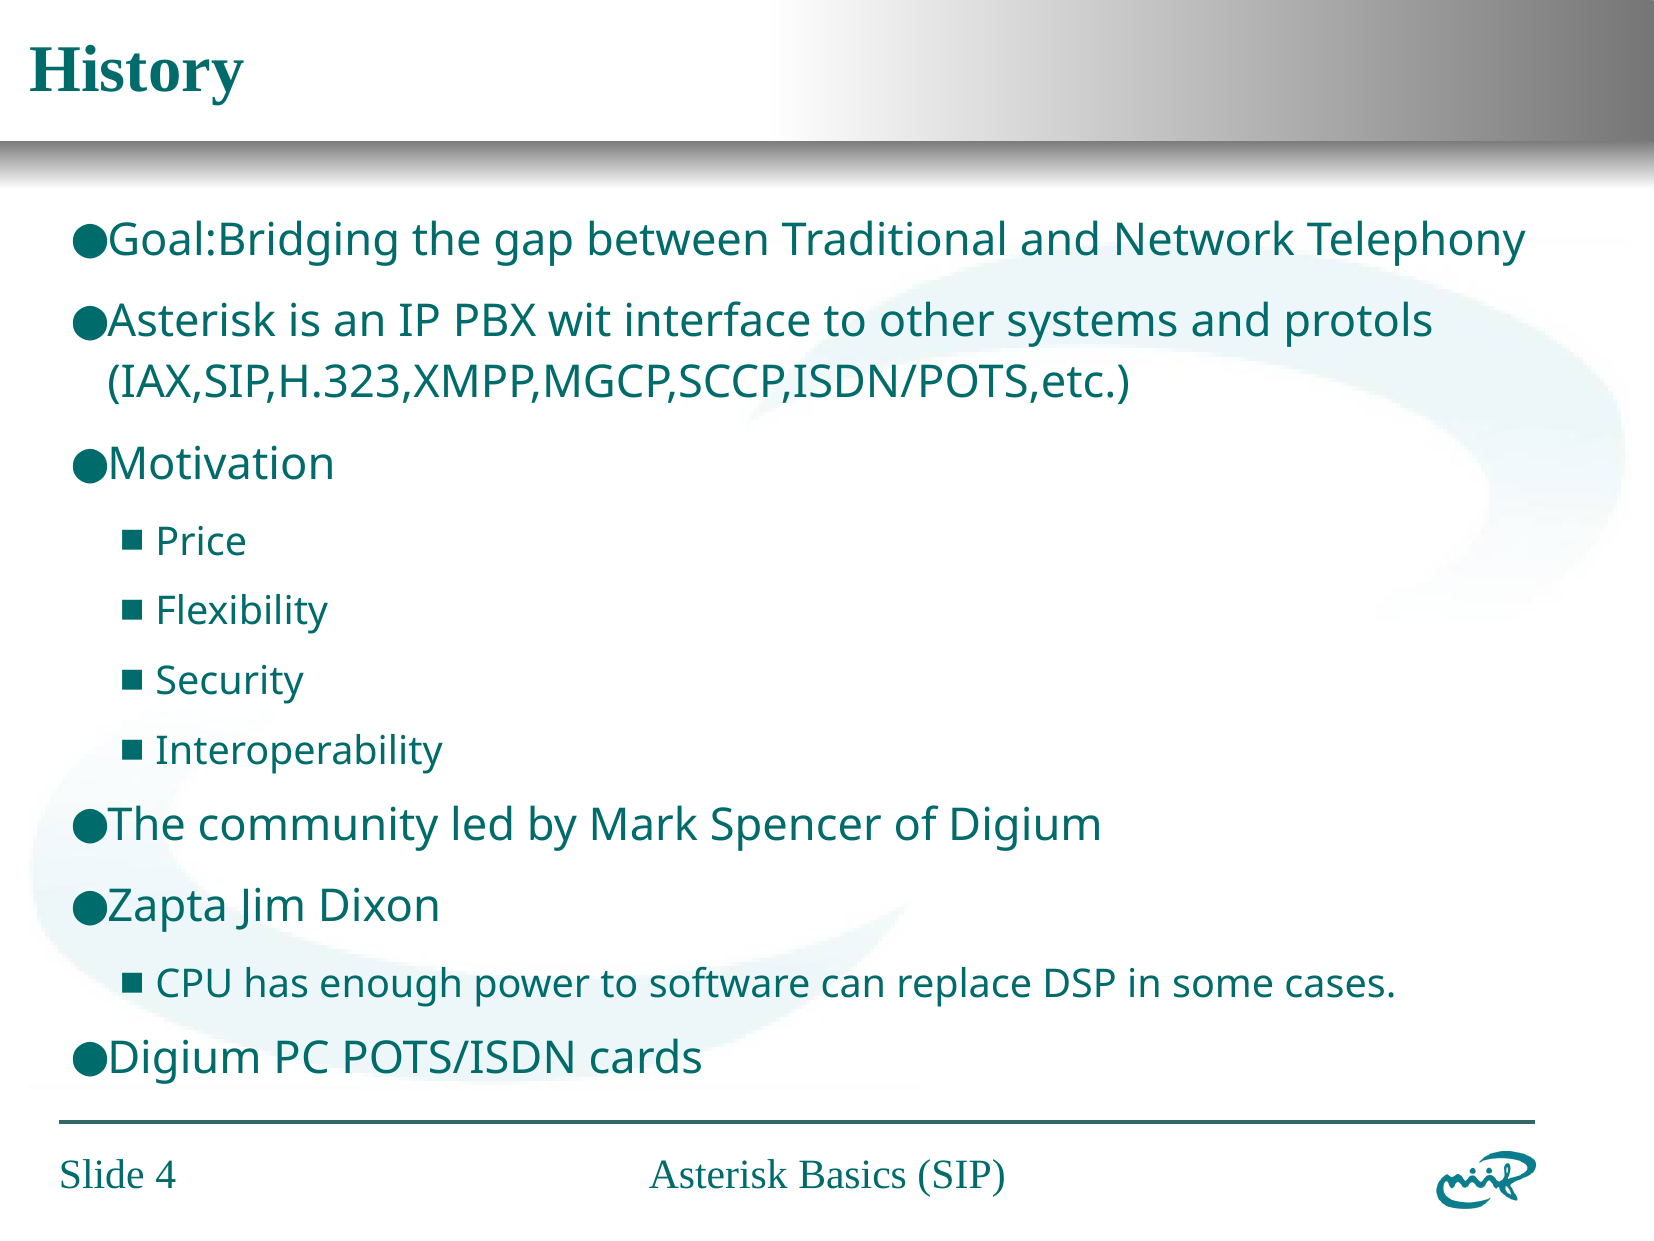

# History
Goal:Bridging the gap between Traditional and Network Telephony
Asterisk is an IP PBX wit interface to other systems and protols (IAX,SIP,H.323,XMPP,MGCP,SCCP,ISDN/POTS,etc.)
Motivation
Price
Flexibility
Security
Interoperability
The community led by Mark Spencer of Digium
Zapta Jim Dixon
CPU has enough power to software can replace DSP in some cases.
Digium PC POTS/ISDN cards
4
Asterisk Basics (SIP)